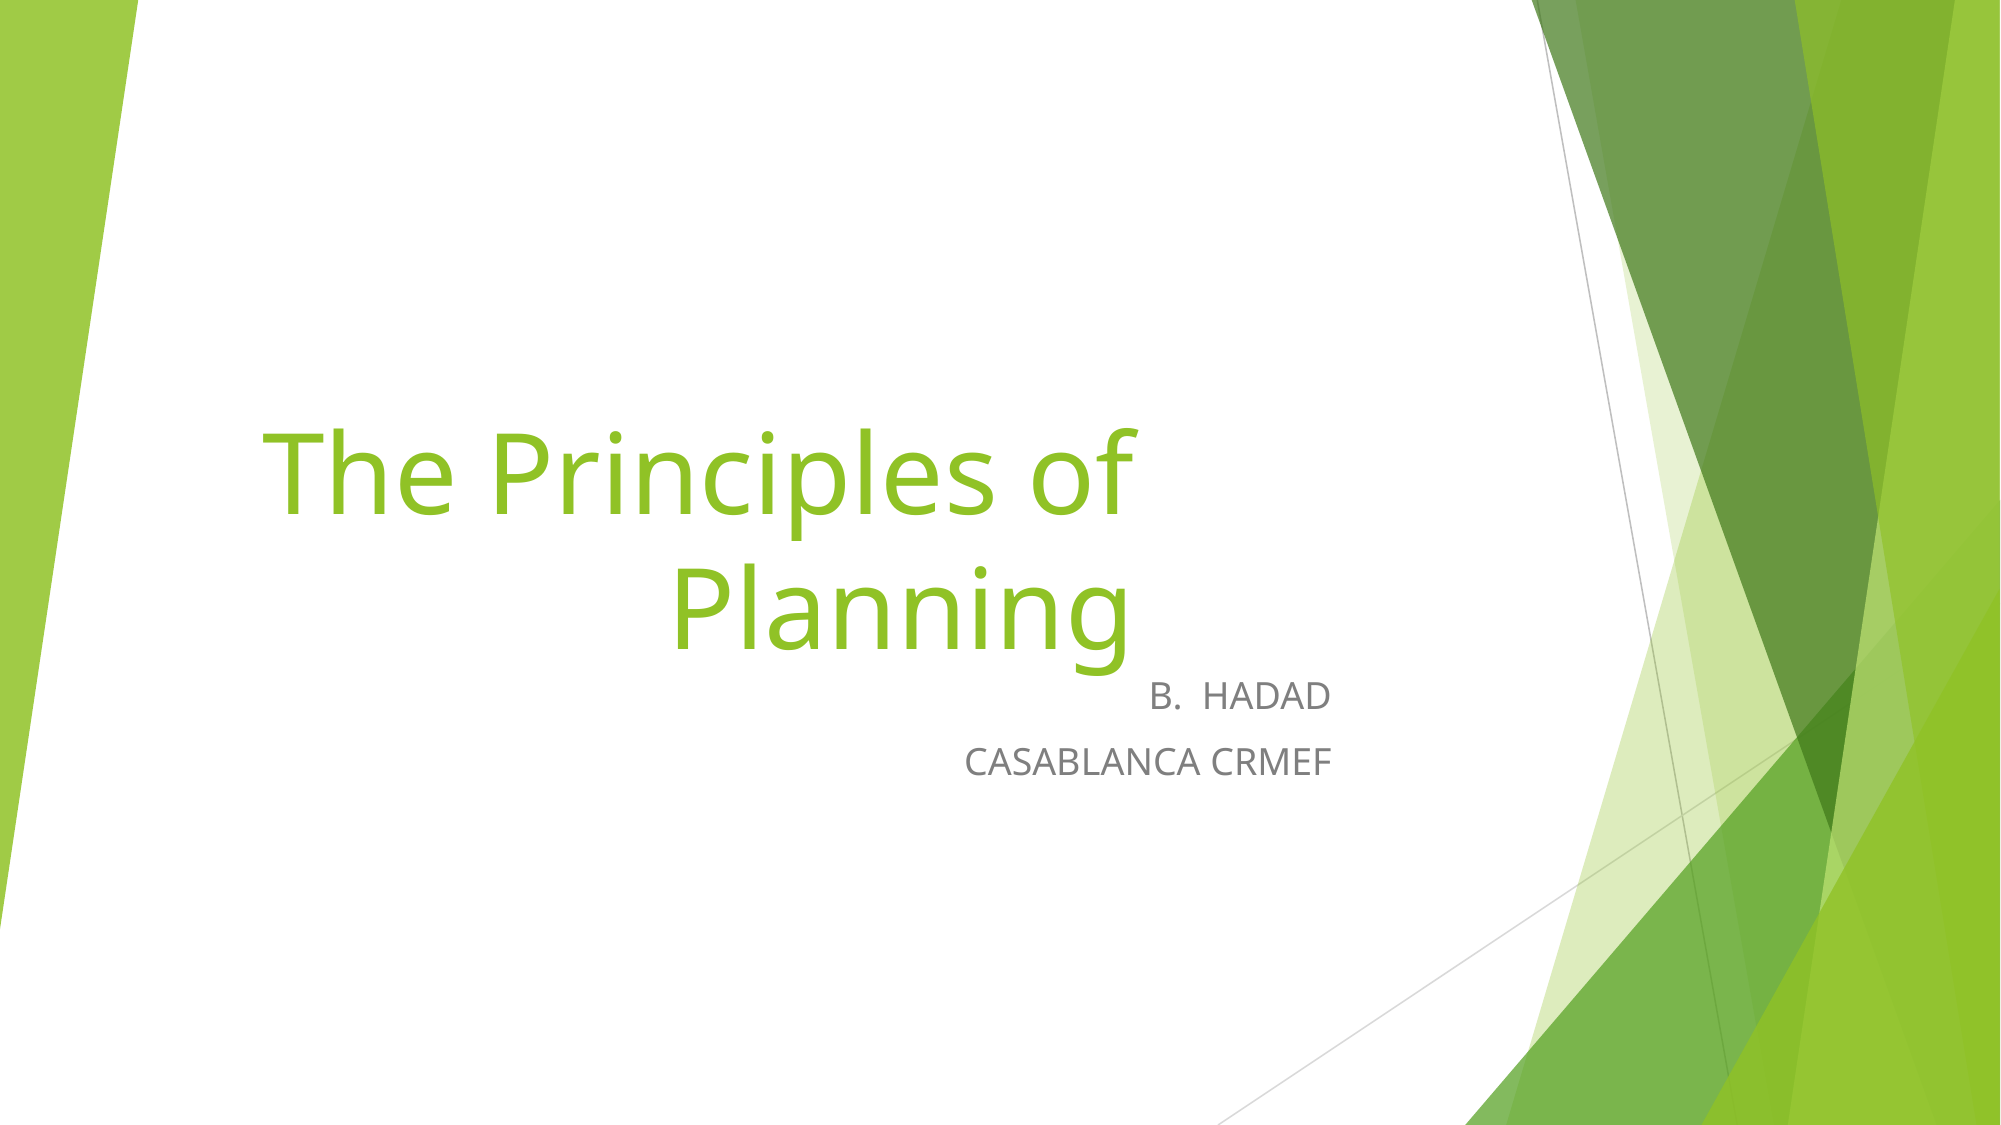

# The Principles of Planning
 B. HADAD
 CASABLANCA CRMEF